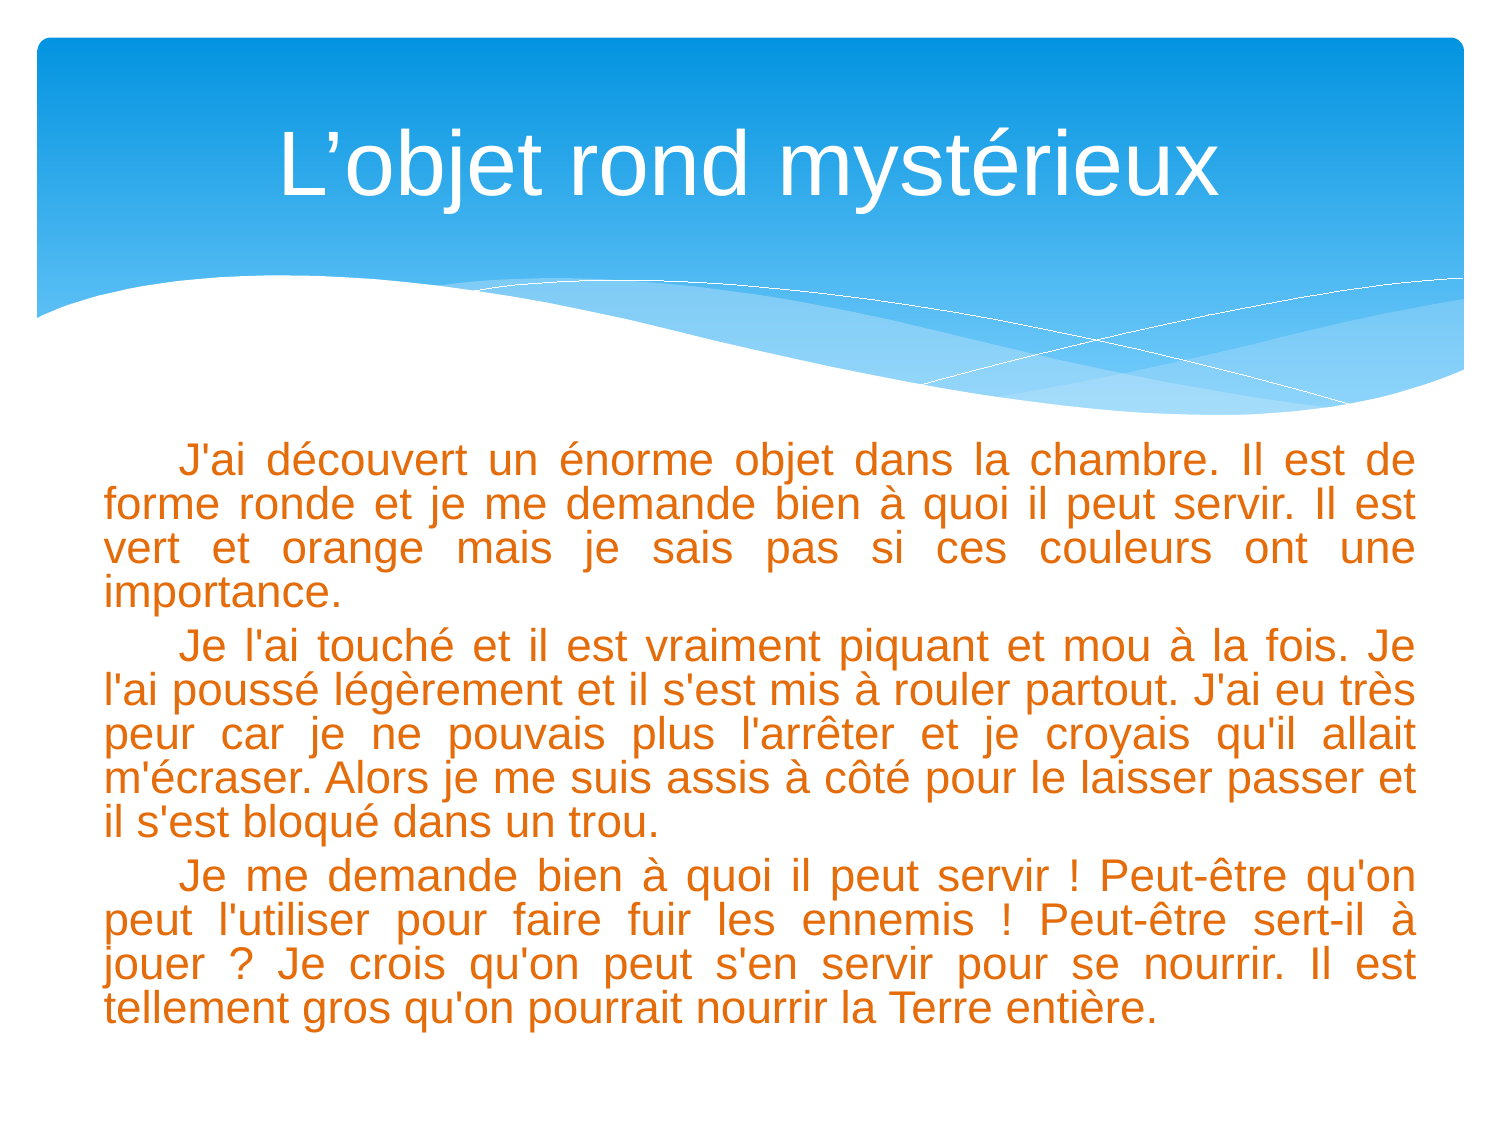

L’objet rond mystérieux
# J'ai découvert un énorme objet dans la chambre. Il est de forme ronde et je me demande bien à quoi il peut servir. Il est vert et orange mais je sais pas si ces couleurs ont une importance.
	Je l'ai touché et il est vraiment piquant et mou à la fois. Je l'ai poussé légèrement et il s'est mis à rouler partout. J'ai eu très peur car je ne pouvais plus l'arrêter et je croyais qu'il allait m'écraser. Alors je me suis assis à côté pour le laisser passer et il s'est bloqué dans un trou.
	Je me demande bien à quoi il peut servir ! Peut-être qu'on peut l'utiliser pour faire fuir les ennemis ! Peut-être sert-il à jouer ? Je crois qu'on peut s'en servir pour se nourrir. Il est tellement gros qu'on pourrait nourrir la Terre entière.